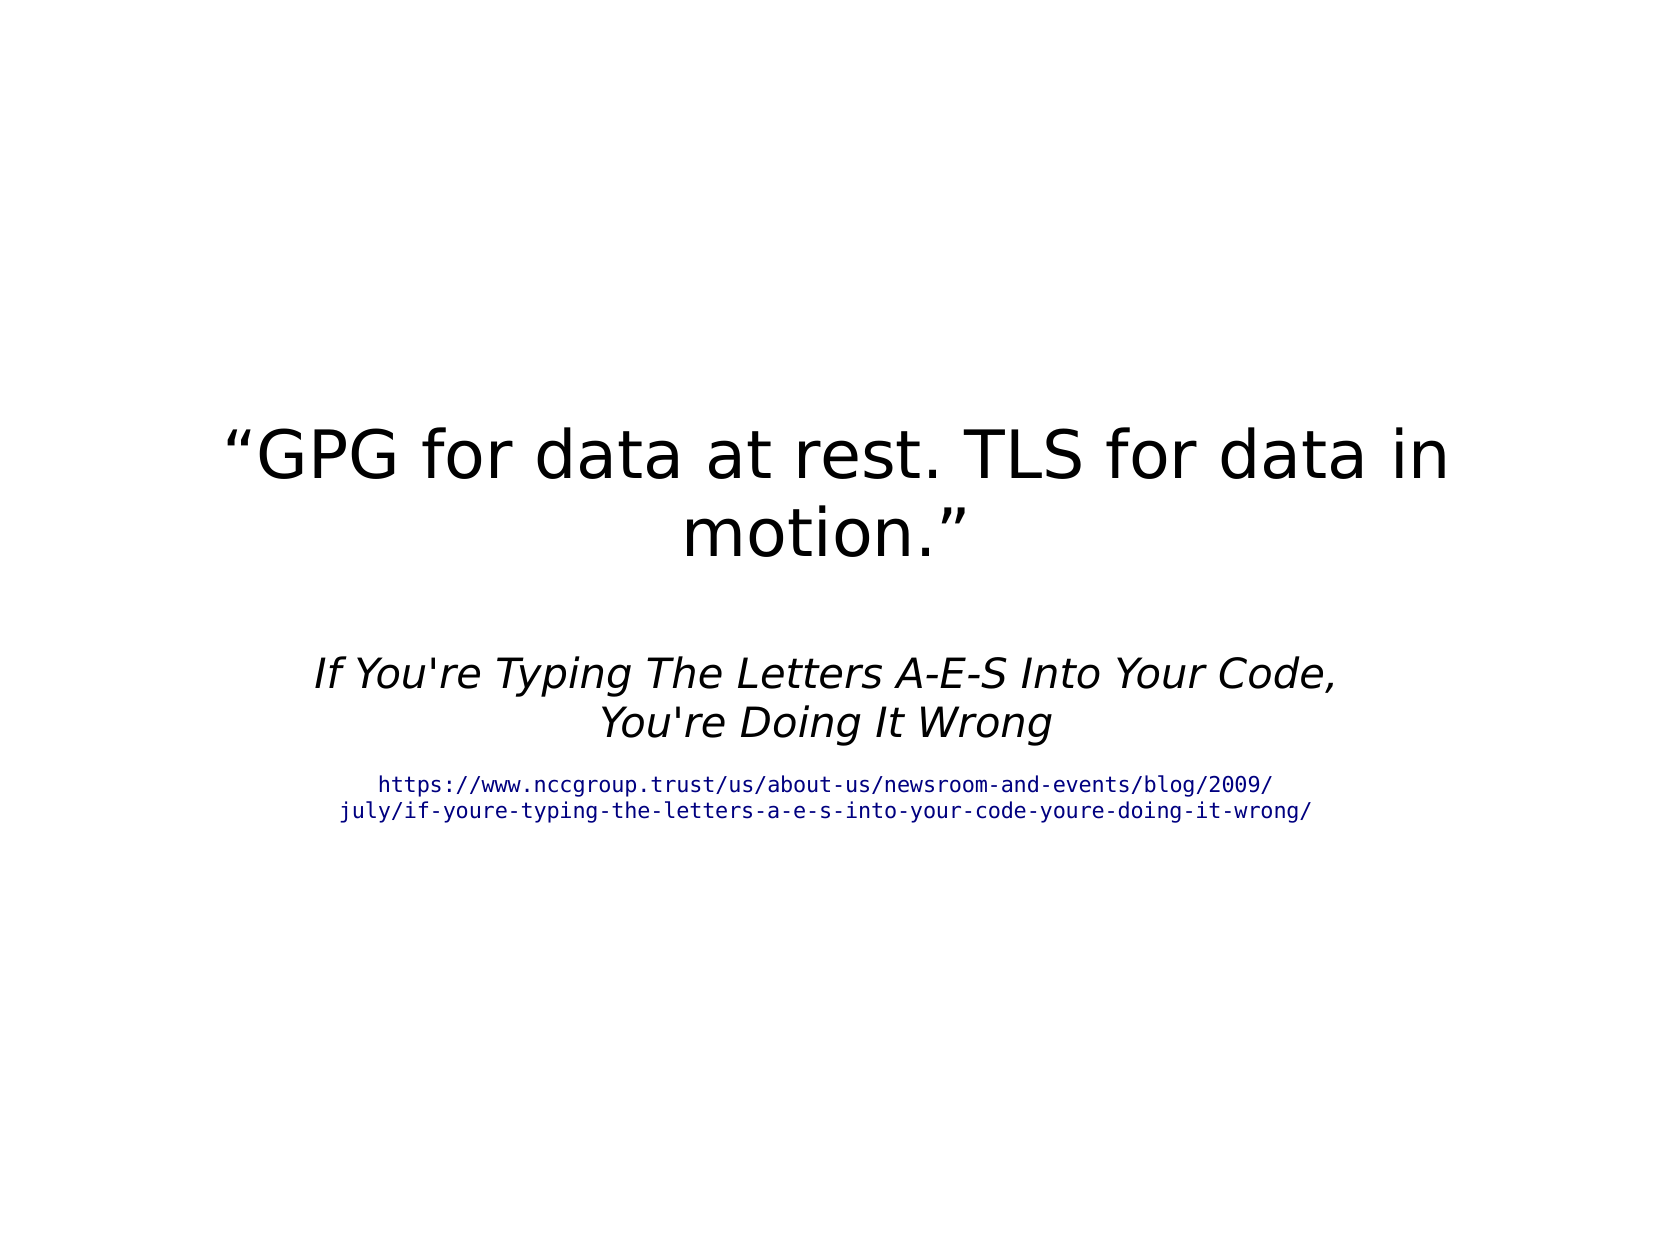

# “GPG for data at rest. TLS for data in motion.”
If You're Typing The Letters A-E-S Into Your Code,
You're Doing It Wrong
https://www.nccgroup.trust/us/about-us/newsroom-and-events/blog/2009/july/if-youre-typing-the-letters-a-e-s-into-your-code-youre-doing-it-wrong/